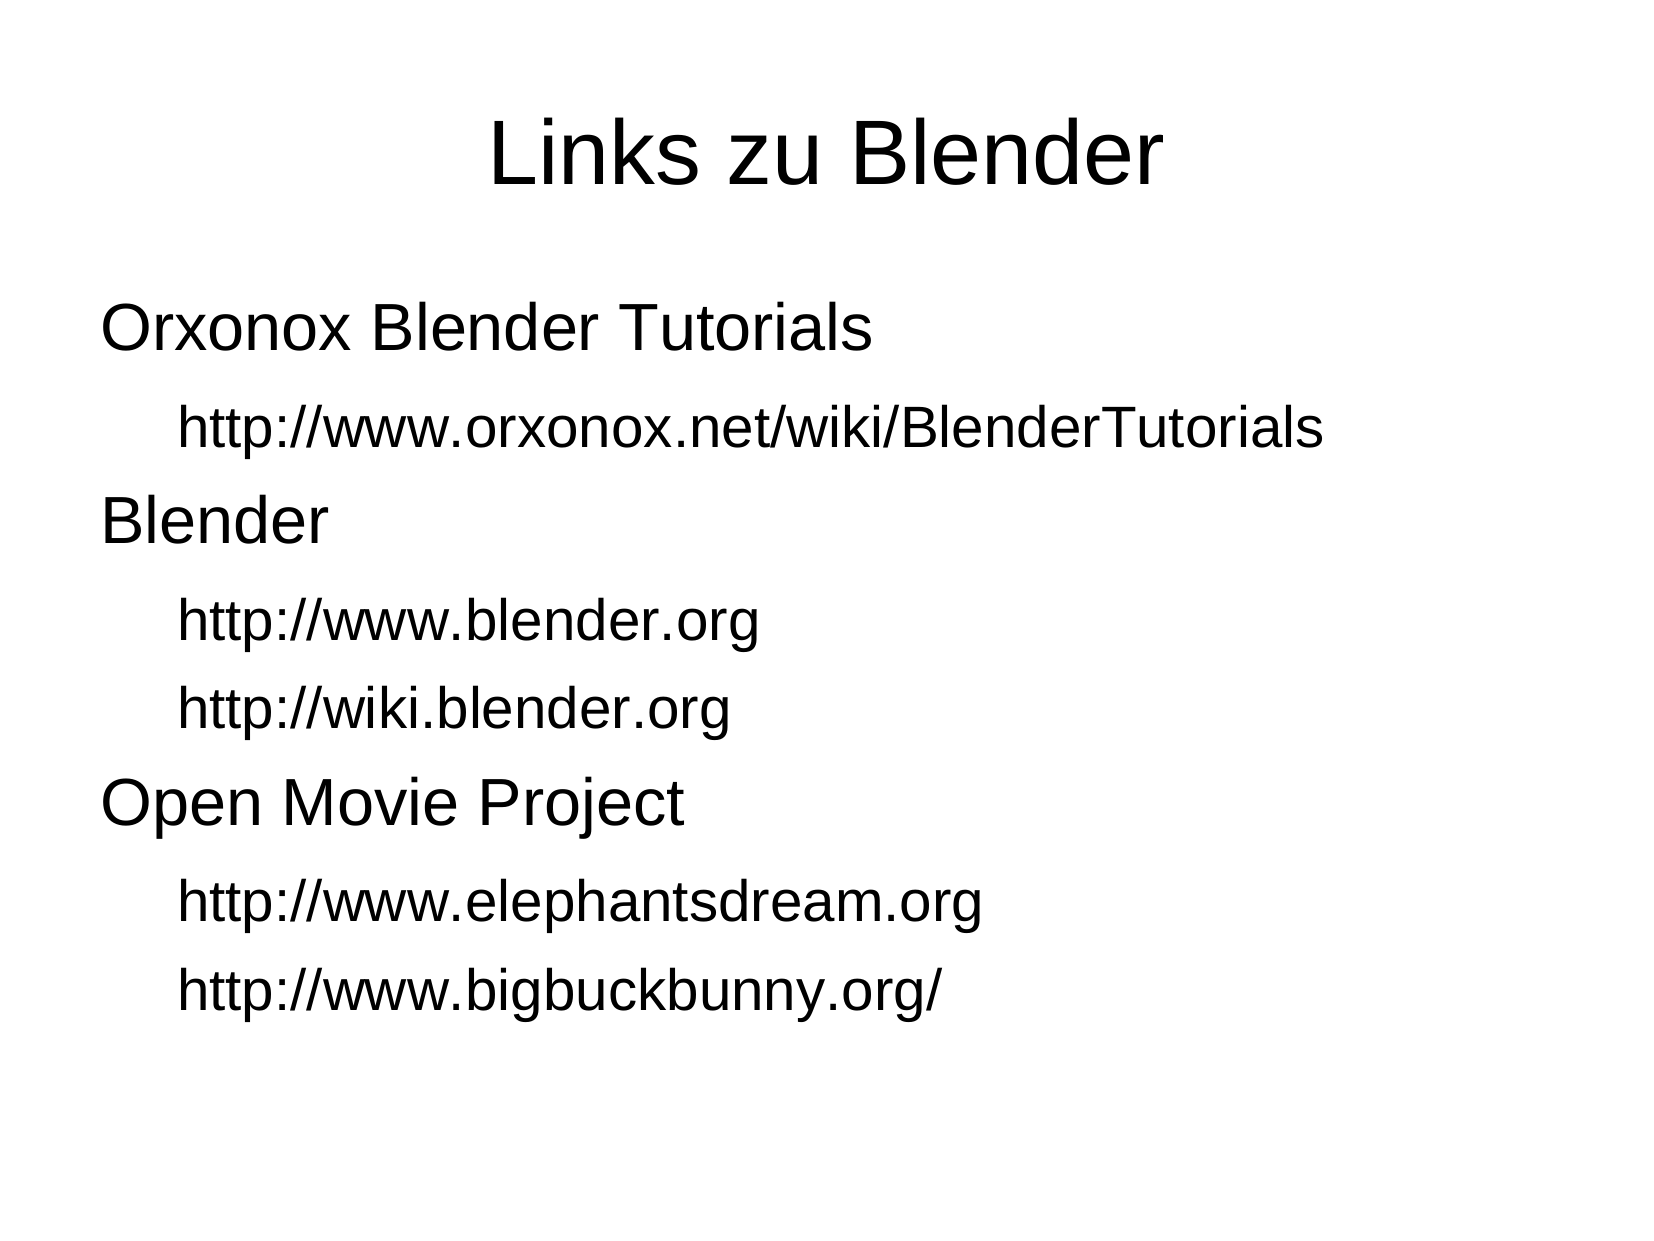

# Links zu Blender
Orxonox Blender Tutorials
http://www.orxonox.net/wiki/BlenderTutorials
Blender
http://www.blender.org
http://wiki.blender.org
Open Movie Project
http://www.elephantsdream.org
http://www.bigbuckbunny.org/